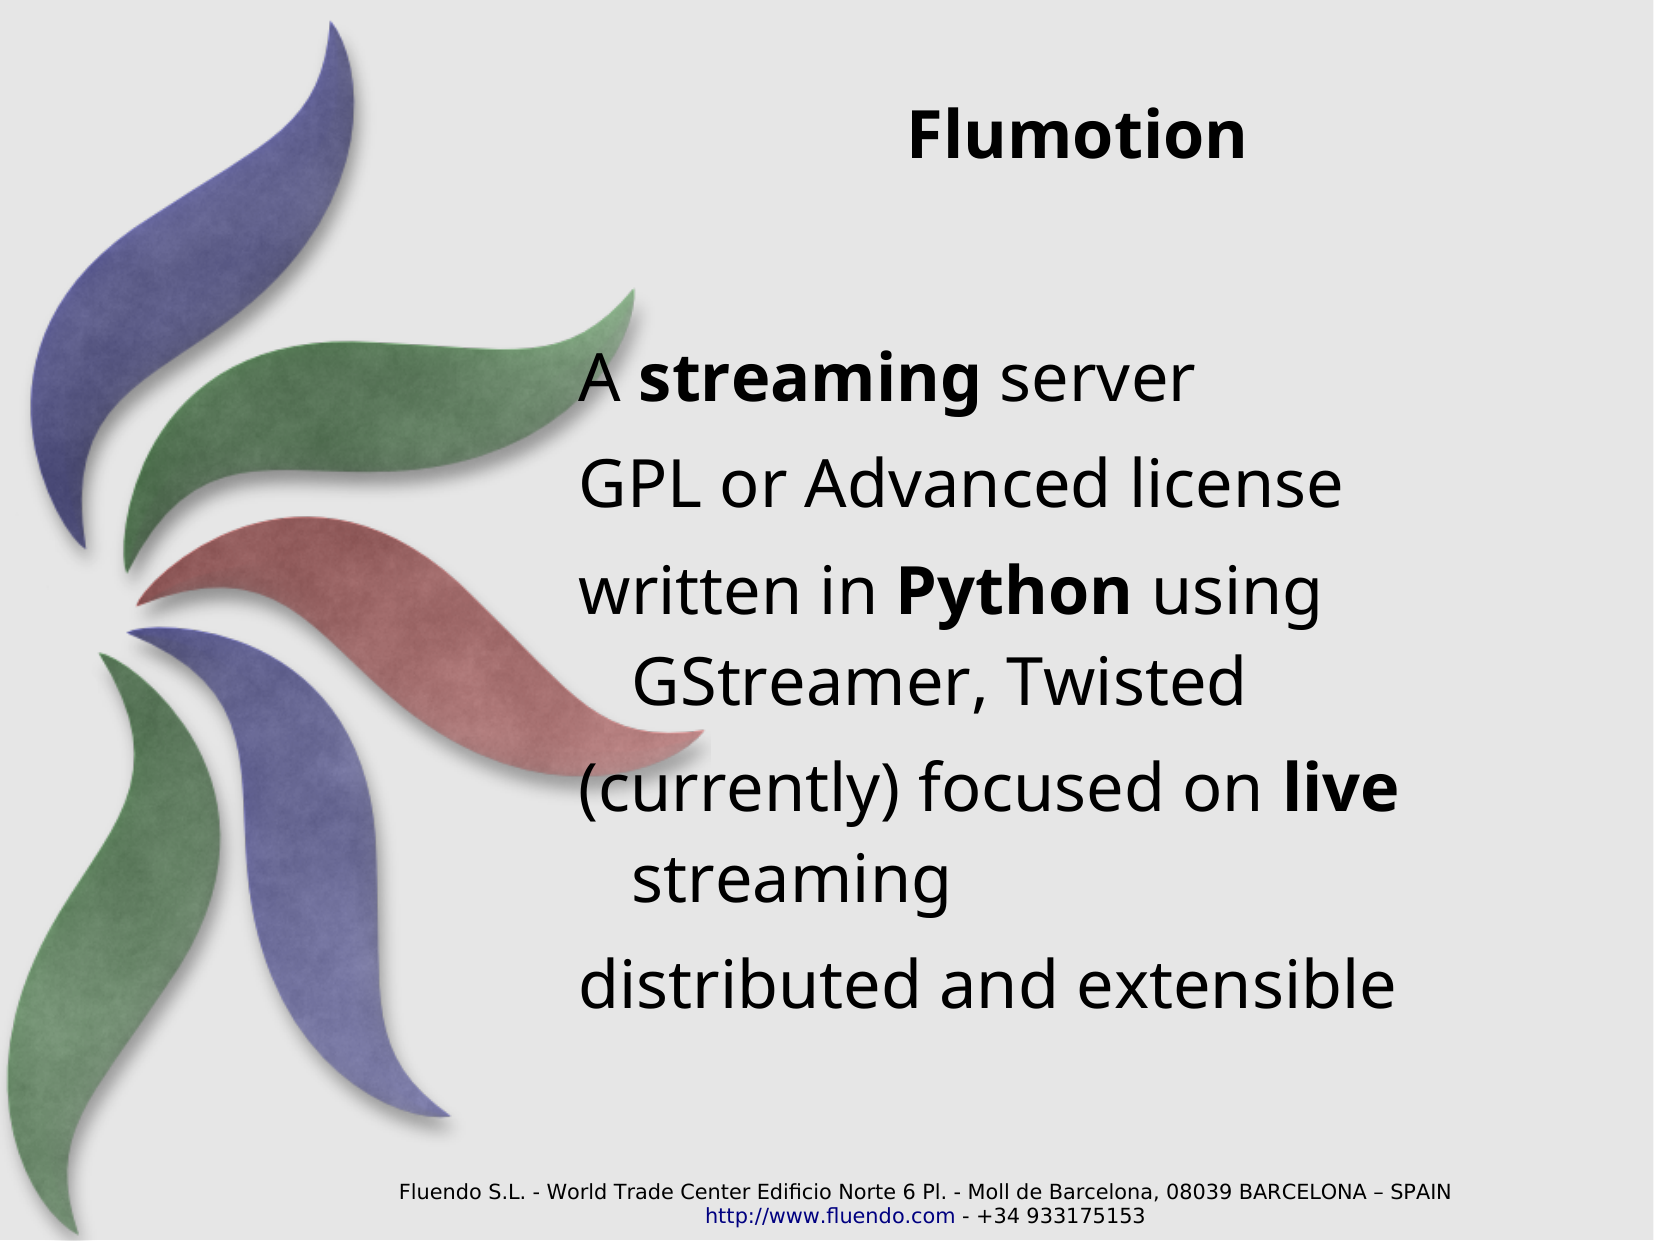

# Flumotion
A streaming server
GPL or Advanced license
written in Python using GStreamer, Twisted
(currently) focused on live streaming
distributed and extensible